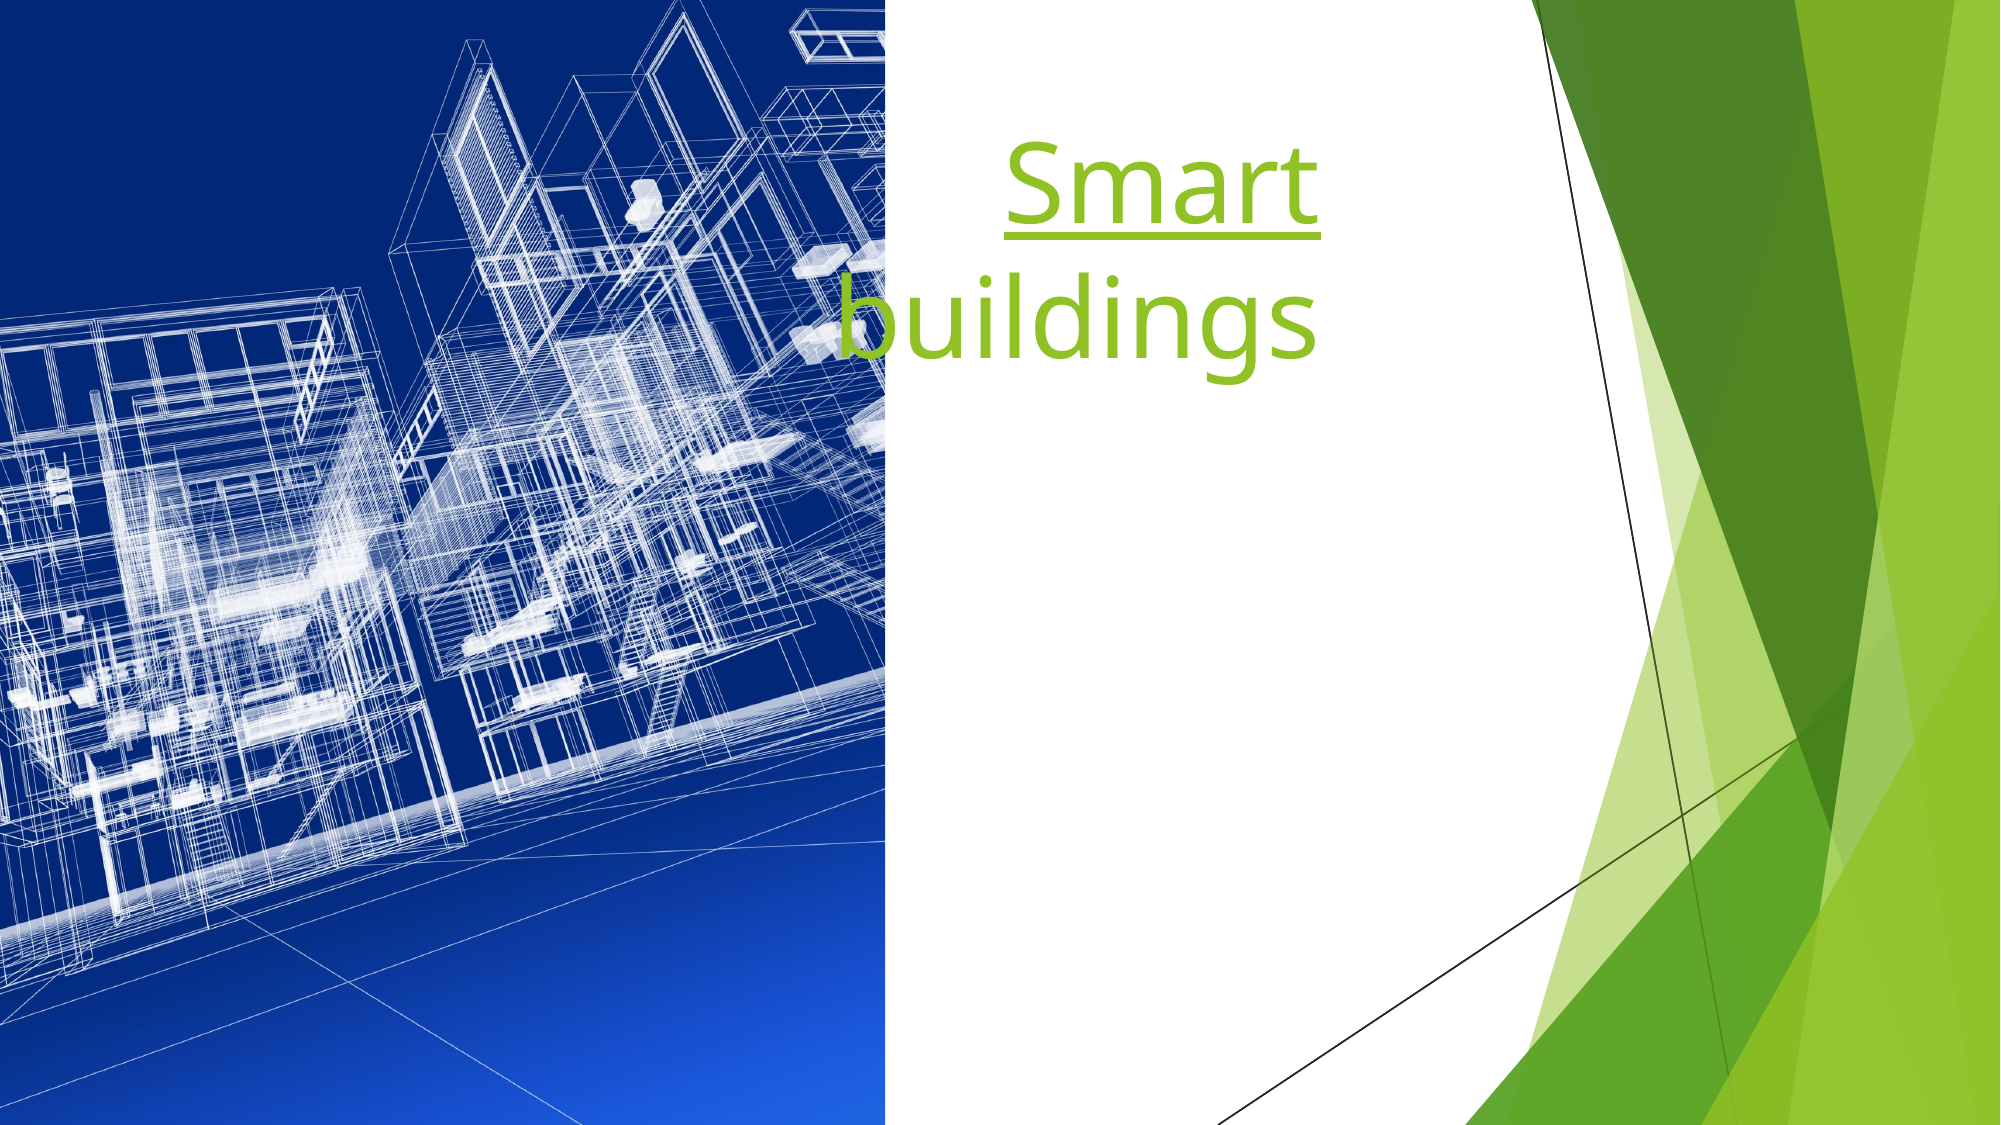

# Smart buildings
Building managed by energy-saving systems. All lights, smartboards, computers, security, heating  and others synchronized to save energy and make you feel comfortable inside.